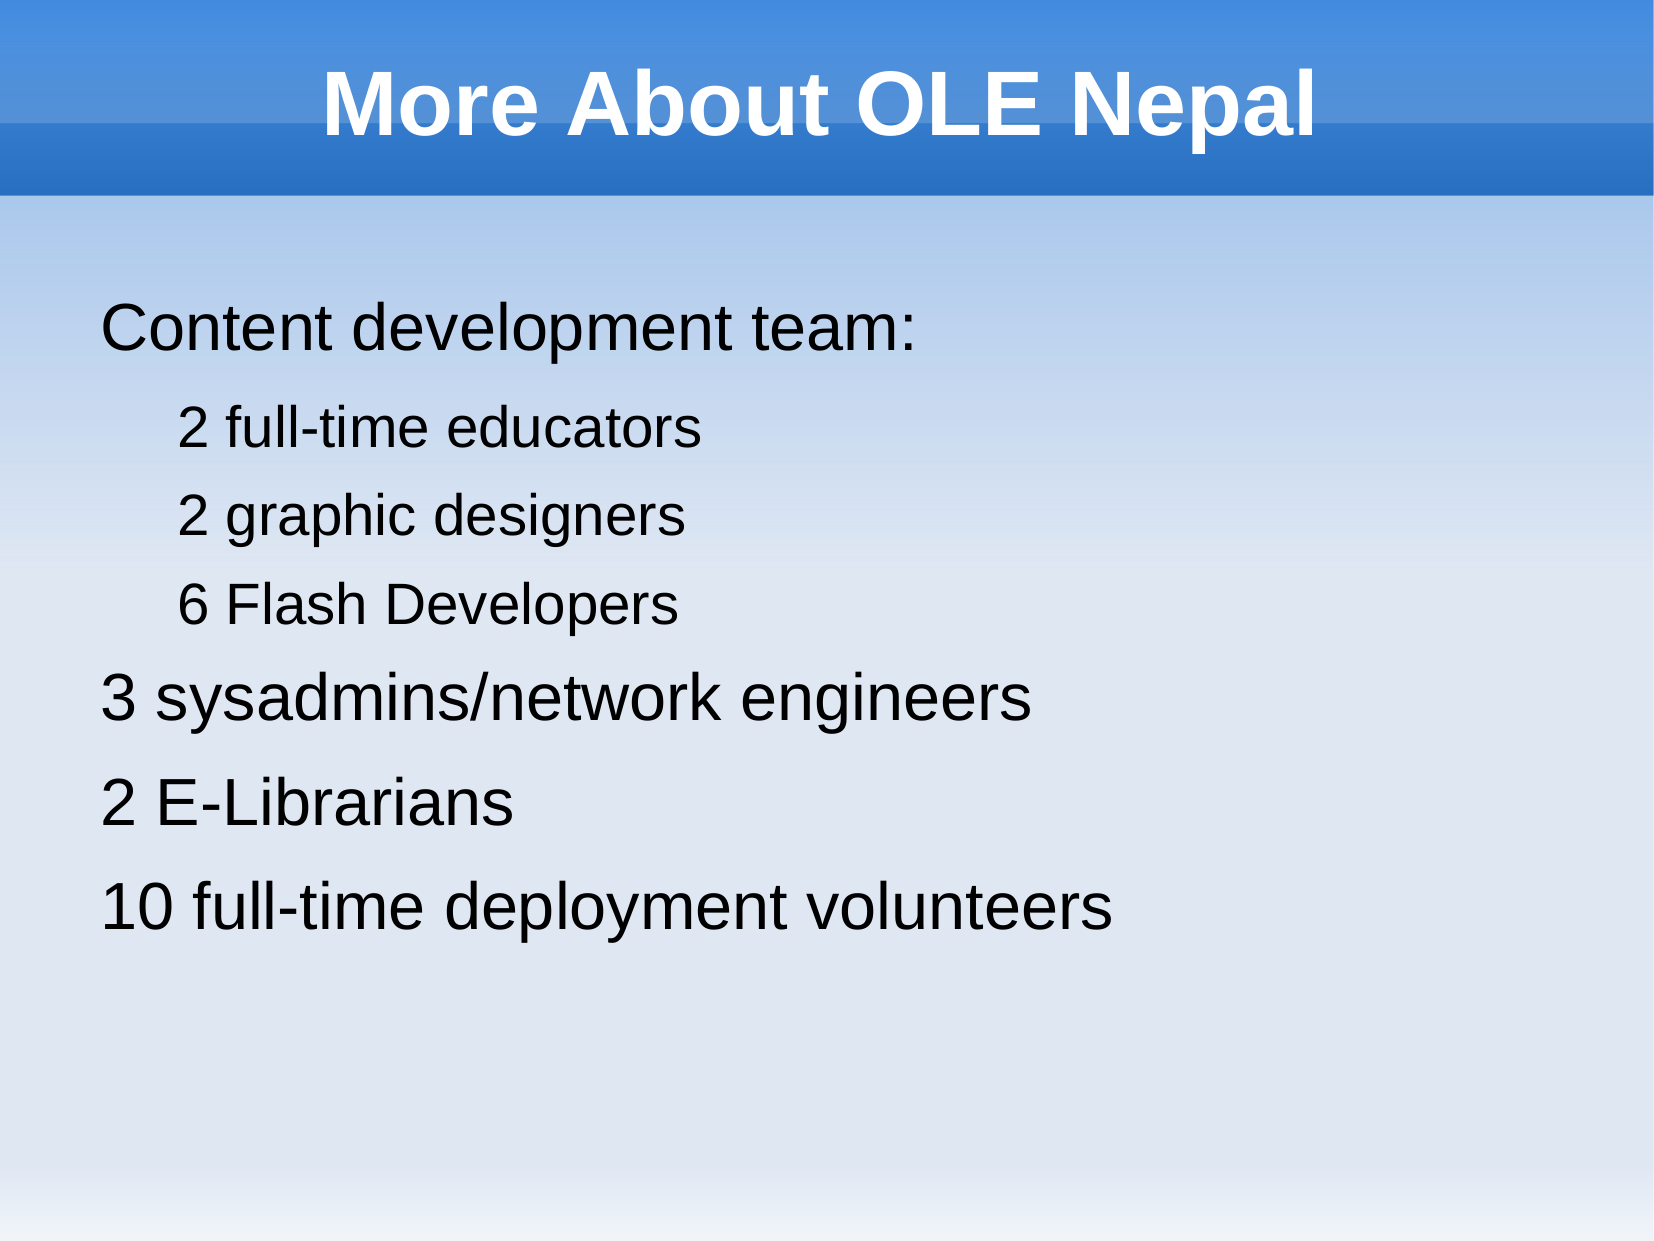

# More About OLE Nepal
Content development team:
2 full-time educators
2 graphic designers
6 Flash Developers
3 sysadmins/network engineers
2 E-Librarians
10 full-time deployment volunteers